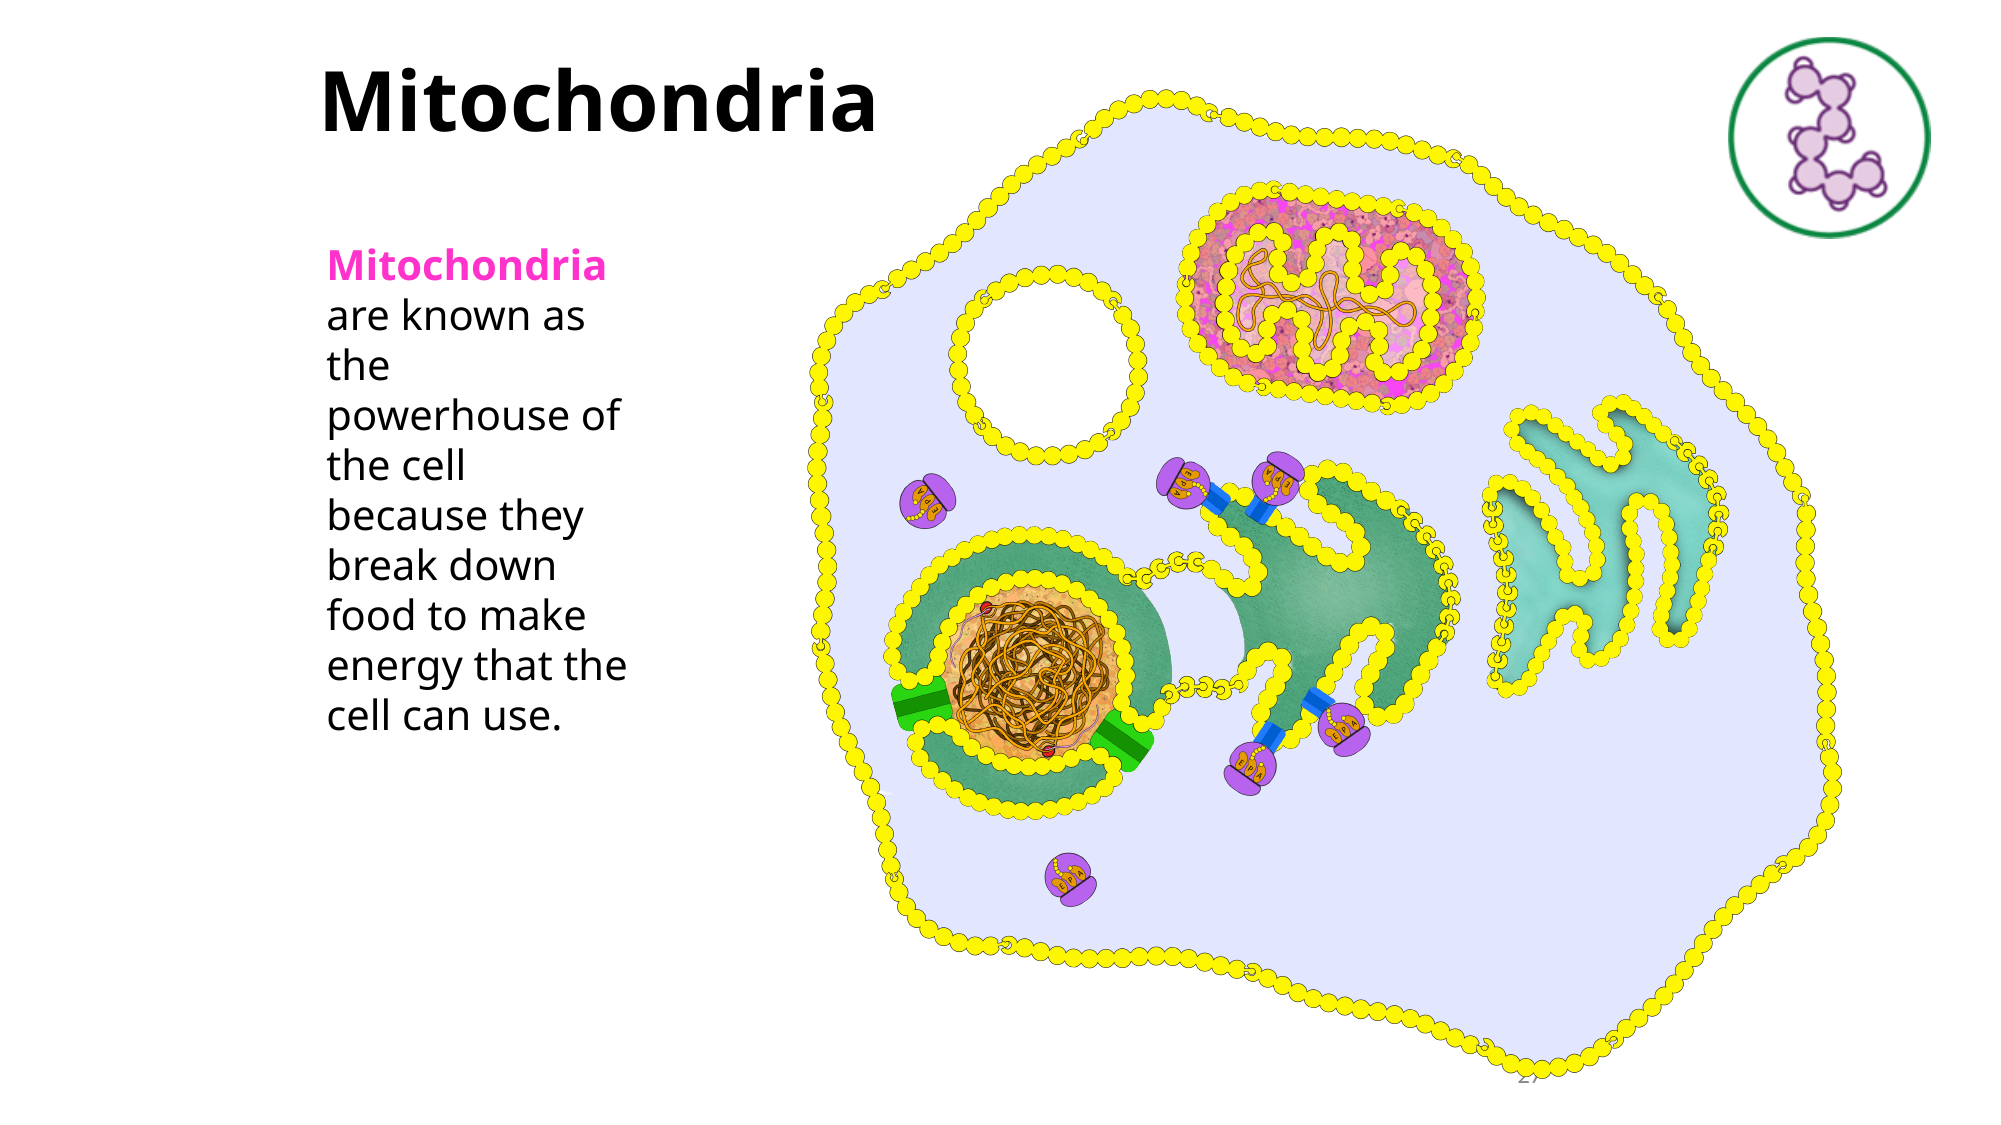

Mitochondria
Mitochondria are known as the powerhouse of the cell because they break down food to make energy that the cell can use.